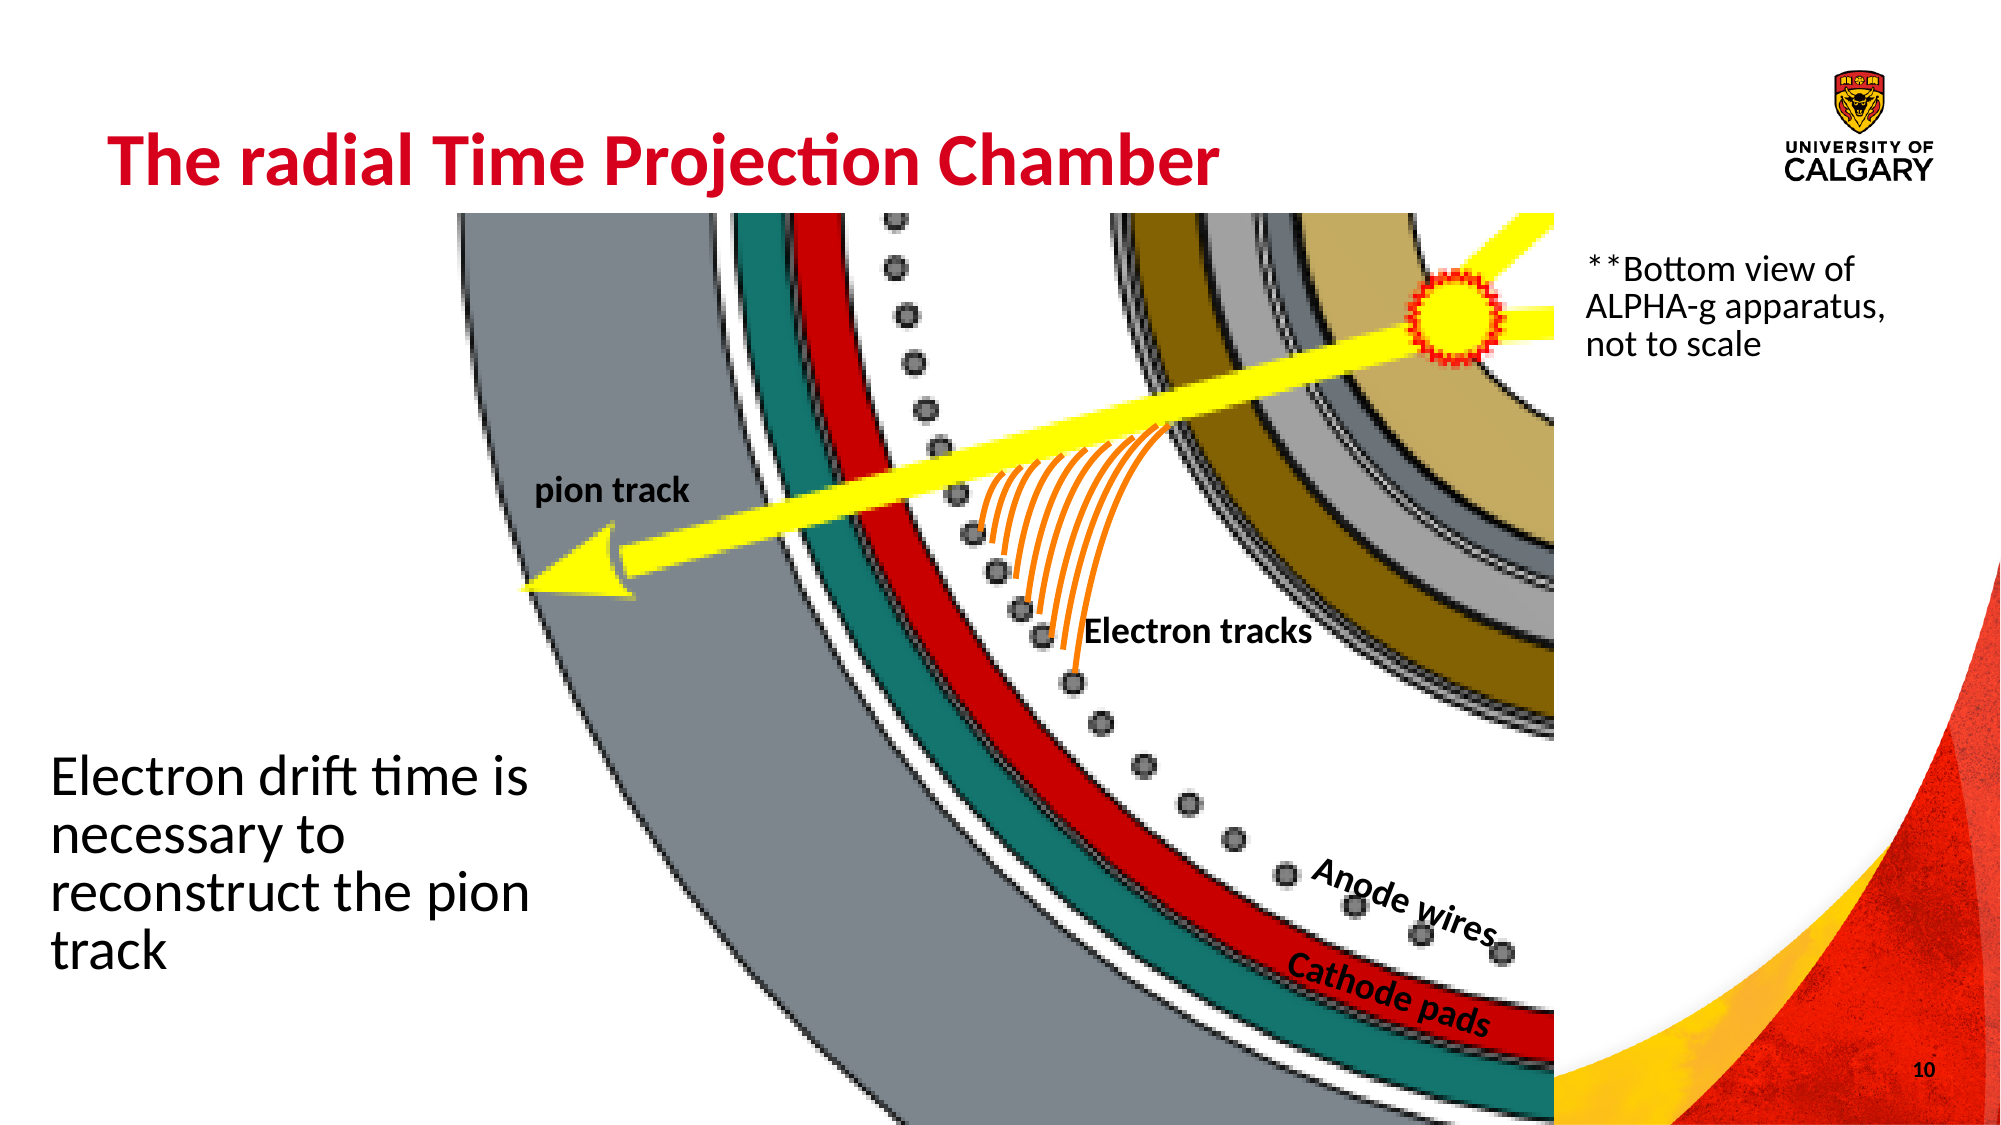

# The radial Time Projection Chamber
**Bottom view of ALPHA-g apparatus, not to scale
pion track
Electron tracks
Electron drift time is necessary to reconstruct the pion track
Anode wires
Cathode pads